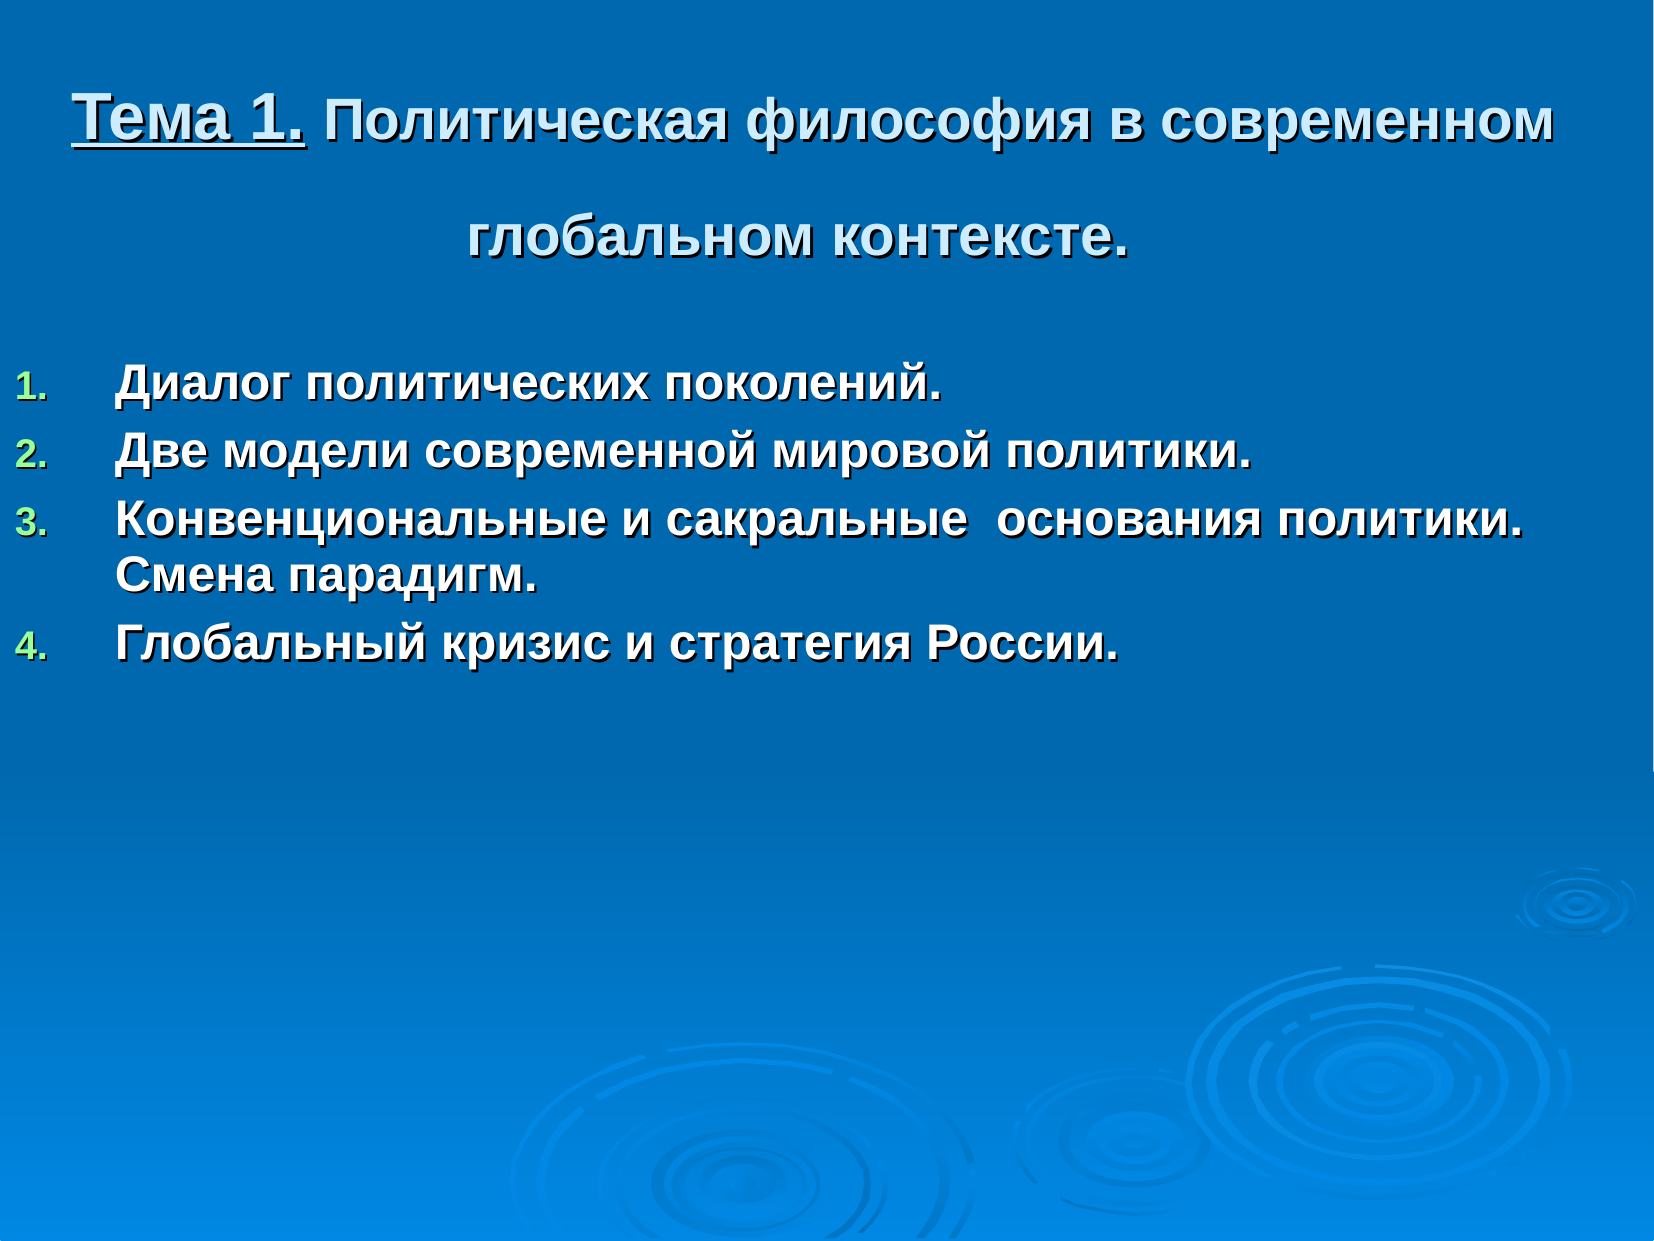

# Тема 1. Политическая философия в современном глобальном контексте.
Диалог политических поколений.
Две модели современной мировой политики.
Конвенциональные и сакральные основания политики. Смена парадигм.
Глобальный кризис и стратегия России.